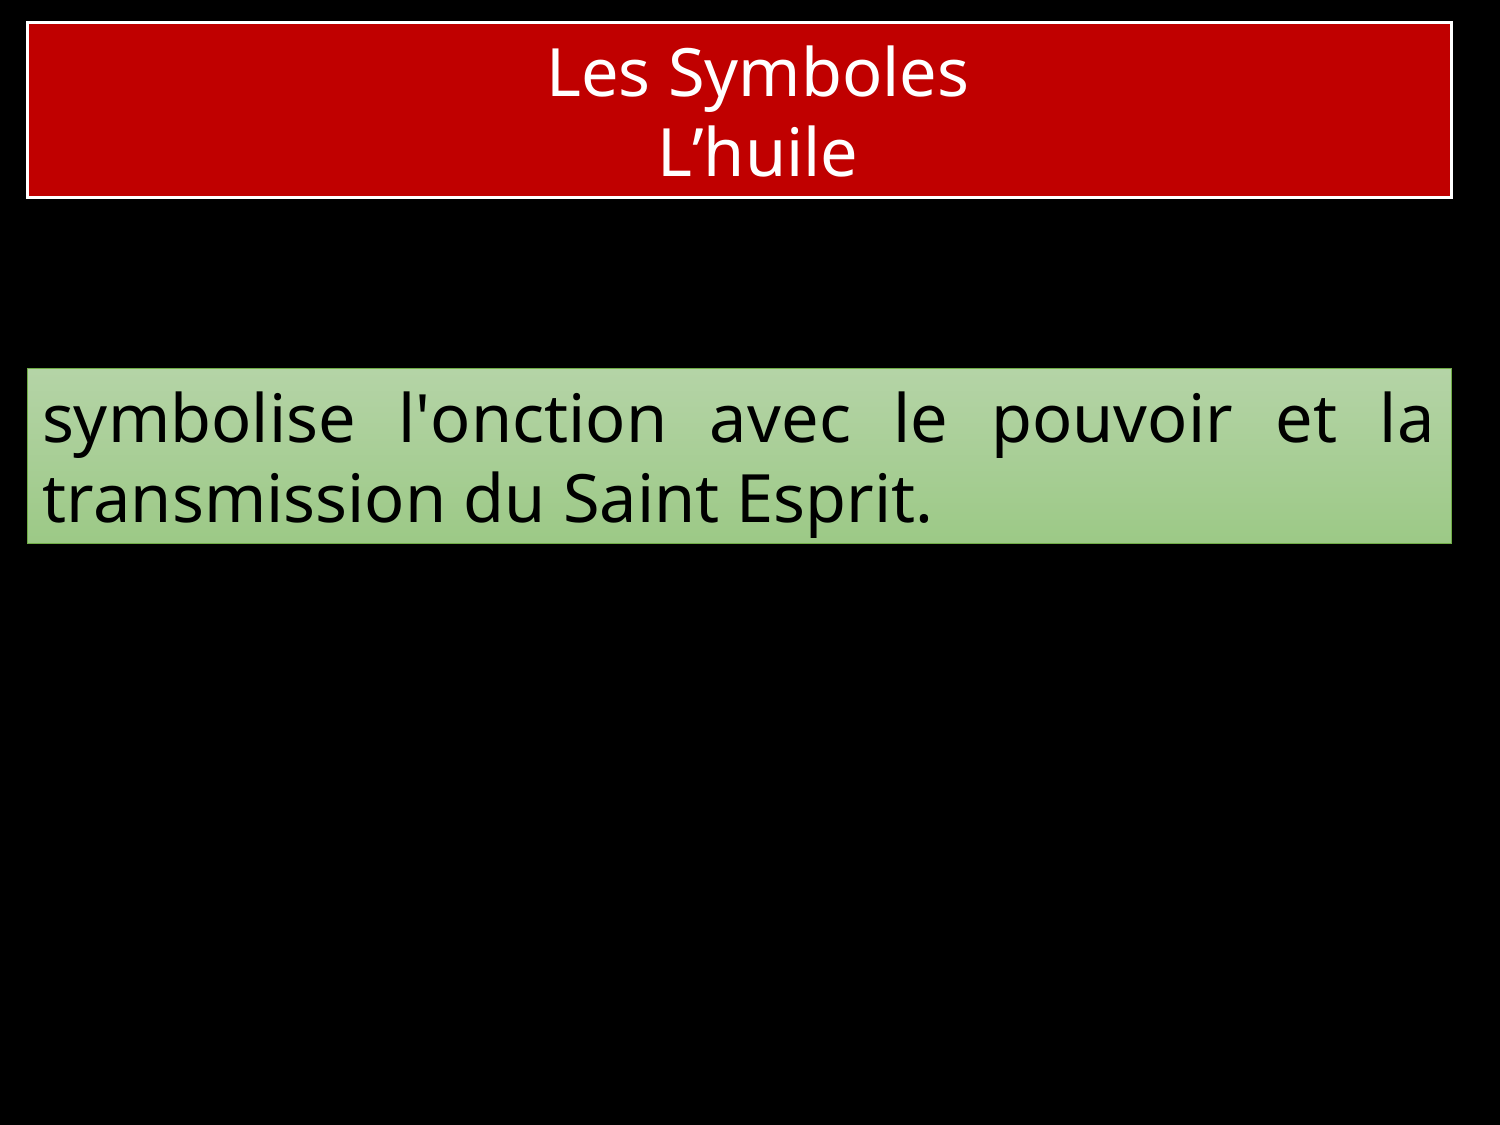

Les Symboles
L’huile
symbolise l'onction avec le pouvoir et la transmission du Saint Esprit.